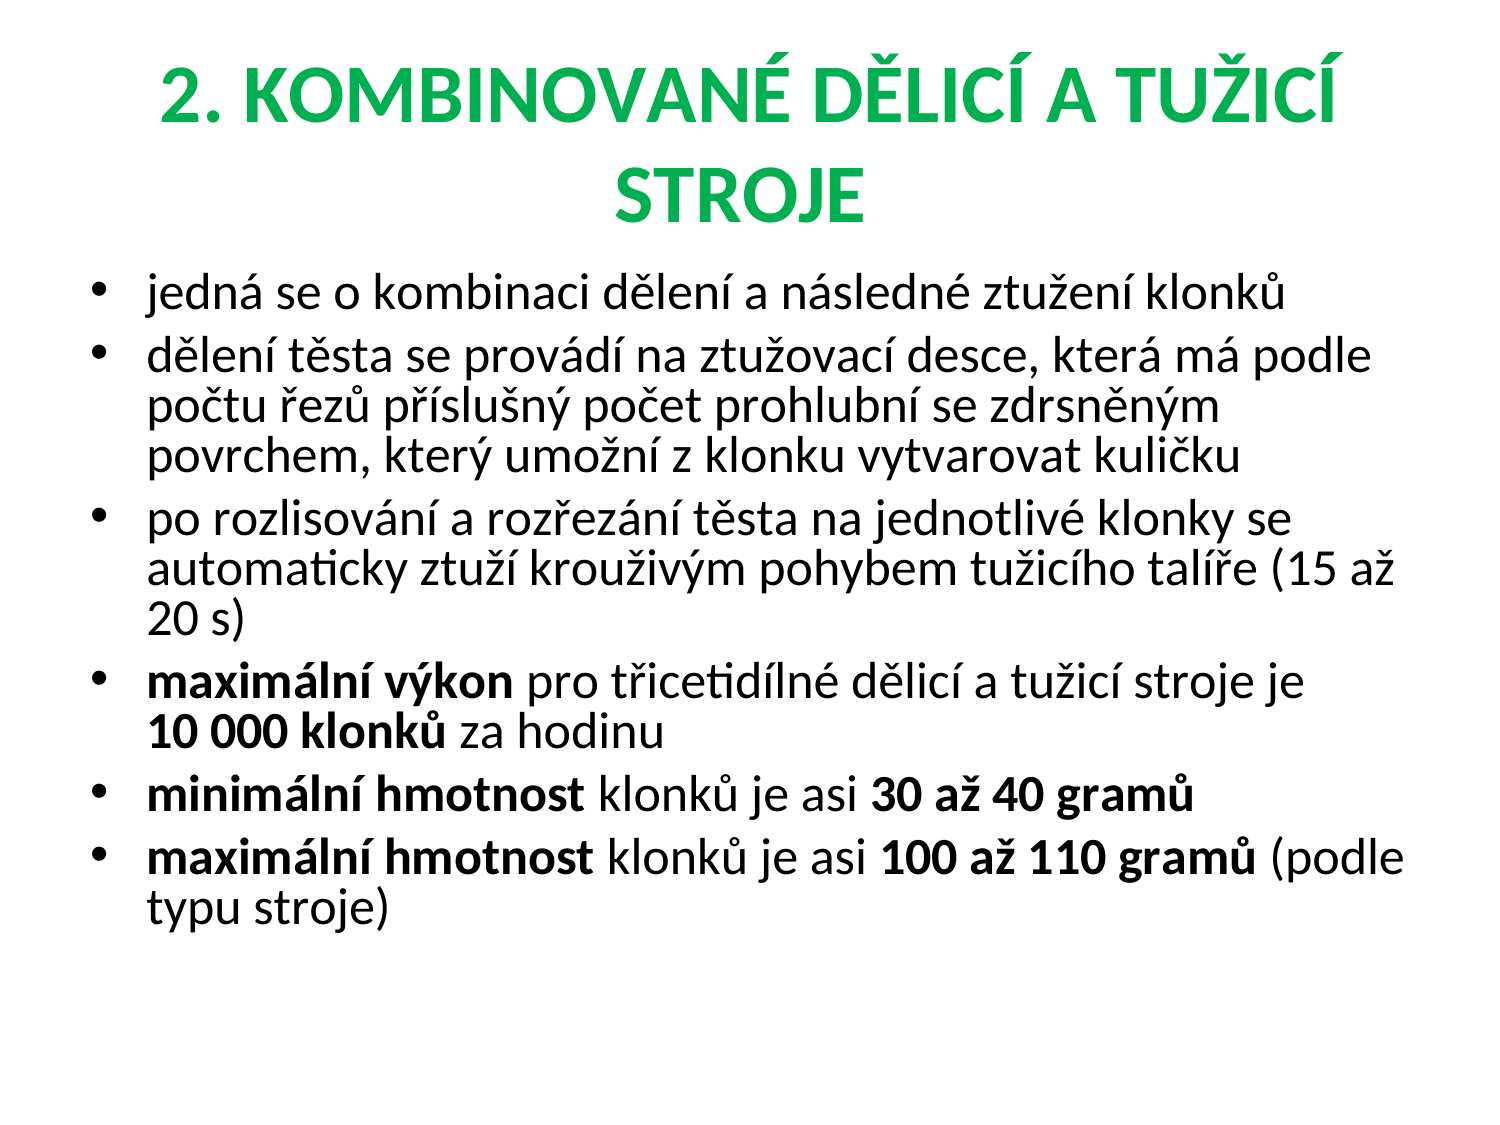

# 2. KOMBINOVANÉ DĚLICÍ A TUŽICÍ STROJE
jedná se o kombinaci dělení a následné ztužení klonků
dělení těsta se provádí na ztužovací desce, která má podle počtu řezů příslušný počet prohlubní se zdrsněným povrchem, který umožní z klonku vytvarovat kuličku
po rozlisování a rozřezání těsta na jednotlivé klonky se automaticky ztuží krouživým pohybem tužicího talíře (15 až 20 s)
maximální výkon pro třicetidílné dělicí a tužicí stroje je 10 000 klonků za hodinu
minimální hmotnost klonků je asi 30 až 40 gramů
maximální hmotnost klonků je asi 100 až 110 gramů (podle typu stroje)